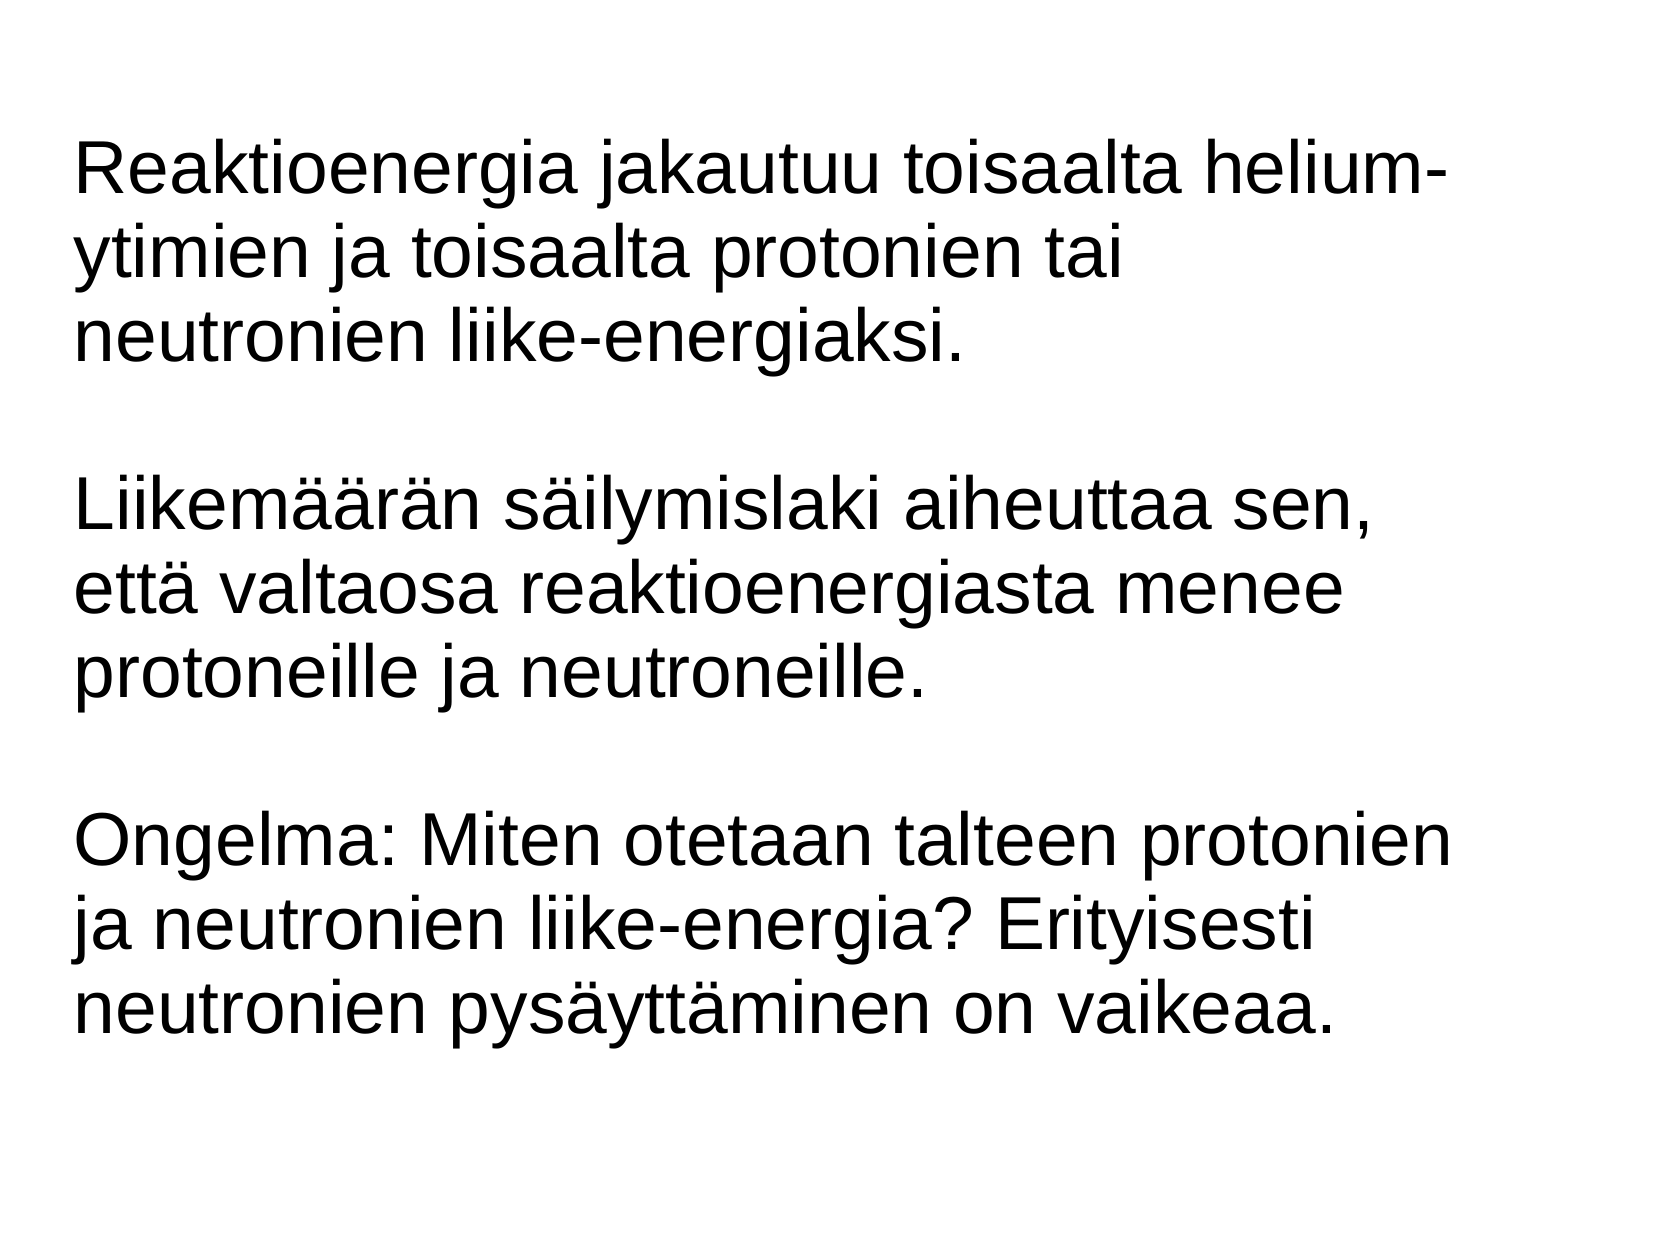

Reaktioenergia jakautuu toisaalta helium-ytimien ja toisaalta protonien tai neutronien liike-energiaksi.
Liikemäärän säilymislaki aiheuttaa sen, että valtaosa reaktioenergiasta menee protoneille ja neutroneille.
Ongelma: Miten otetaan talteen protonien ja neutronien liike-energia? Erityisesti neutronien pysäyttäminen on vaikeaa.